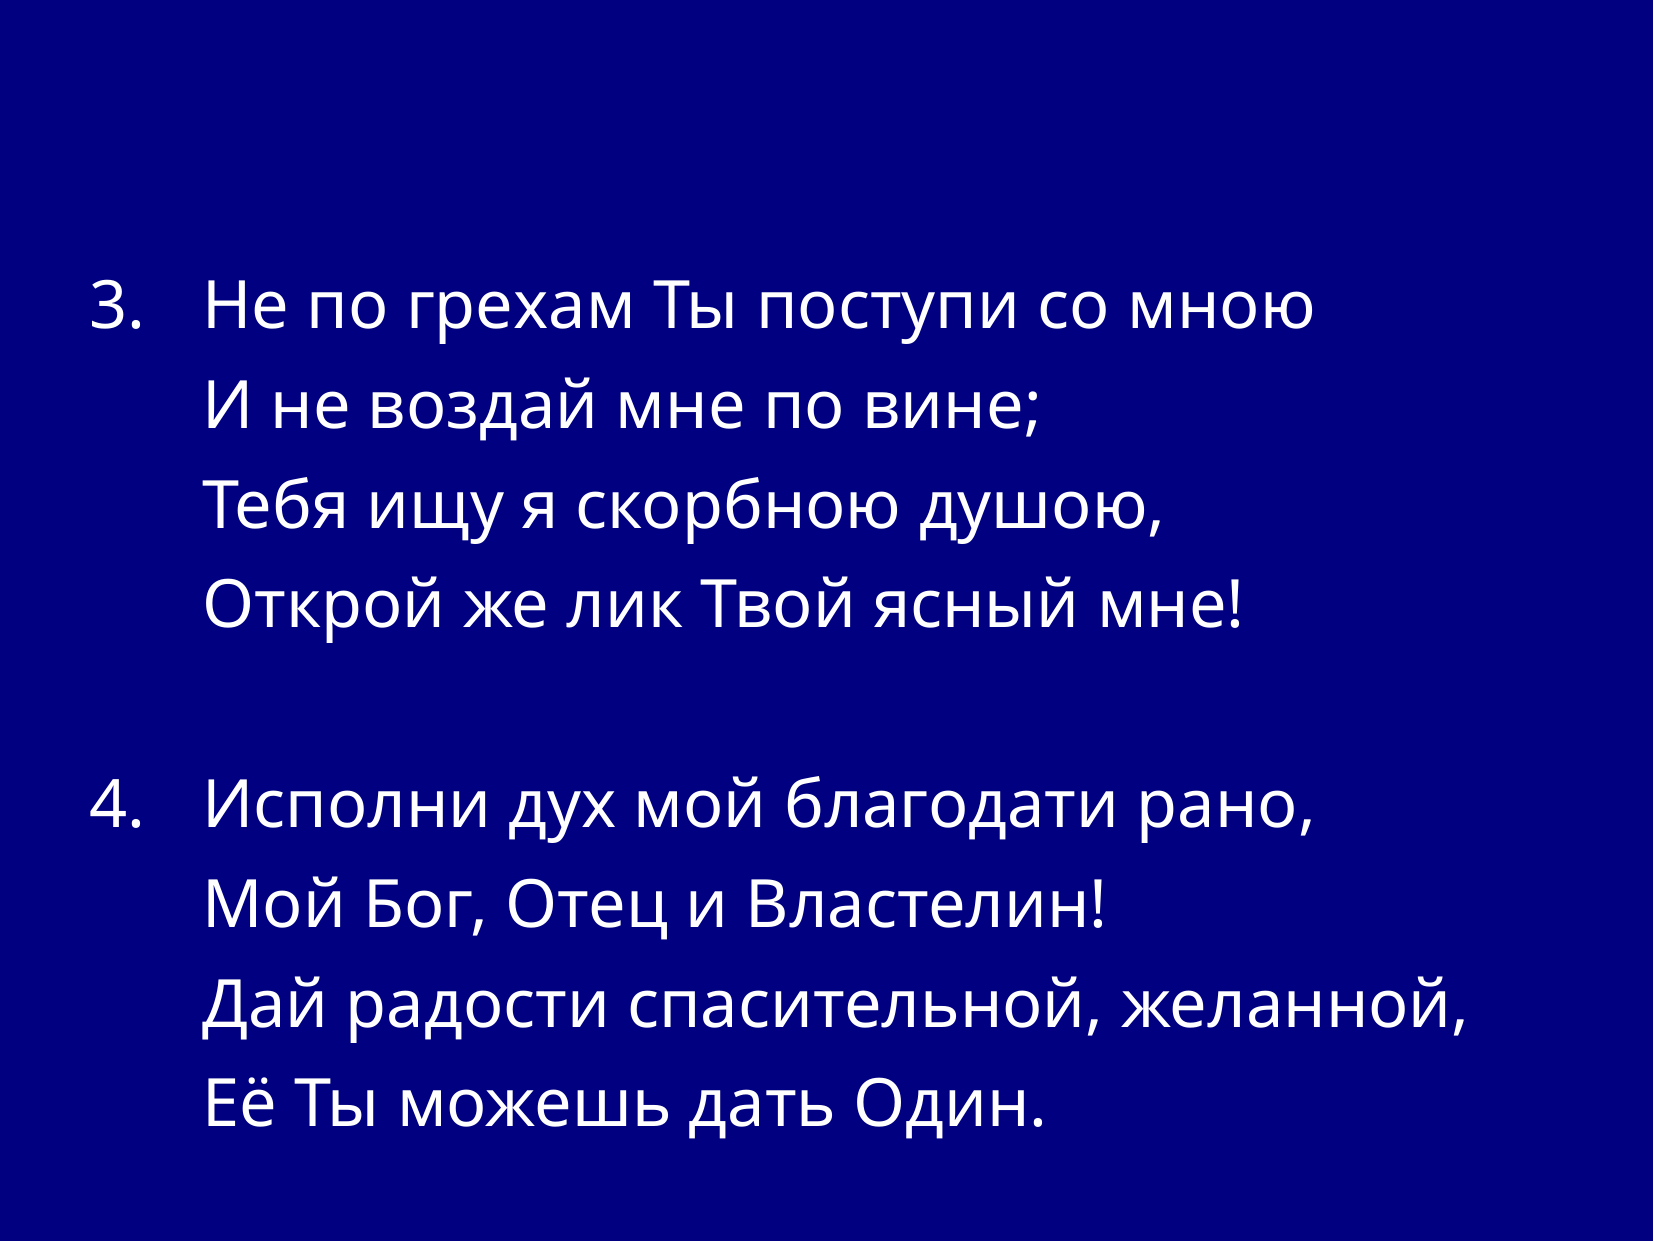

3.	Не по грехам Ты поступи со мною
	И не воздай мне по вине;
	Тебя ищу я скорбною душою,
	Открой же лик Твой ясный мне!
4.	Исполни дух мой благодати рано,
	Мой Бог, Отец и Властелин!
	Дай радости спасительной, желанной,
	Её Ты можешь дать Один.